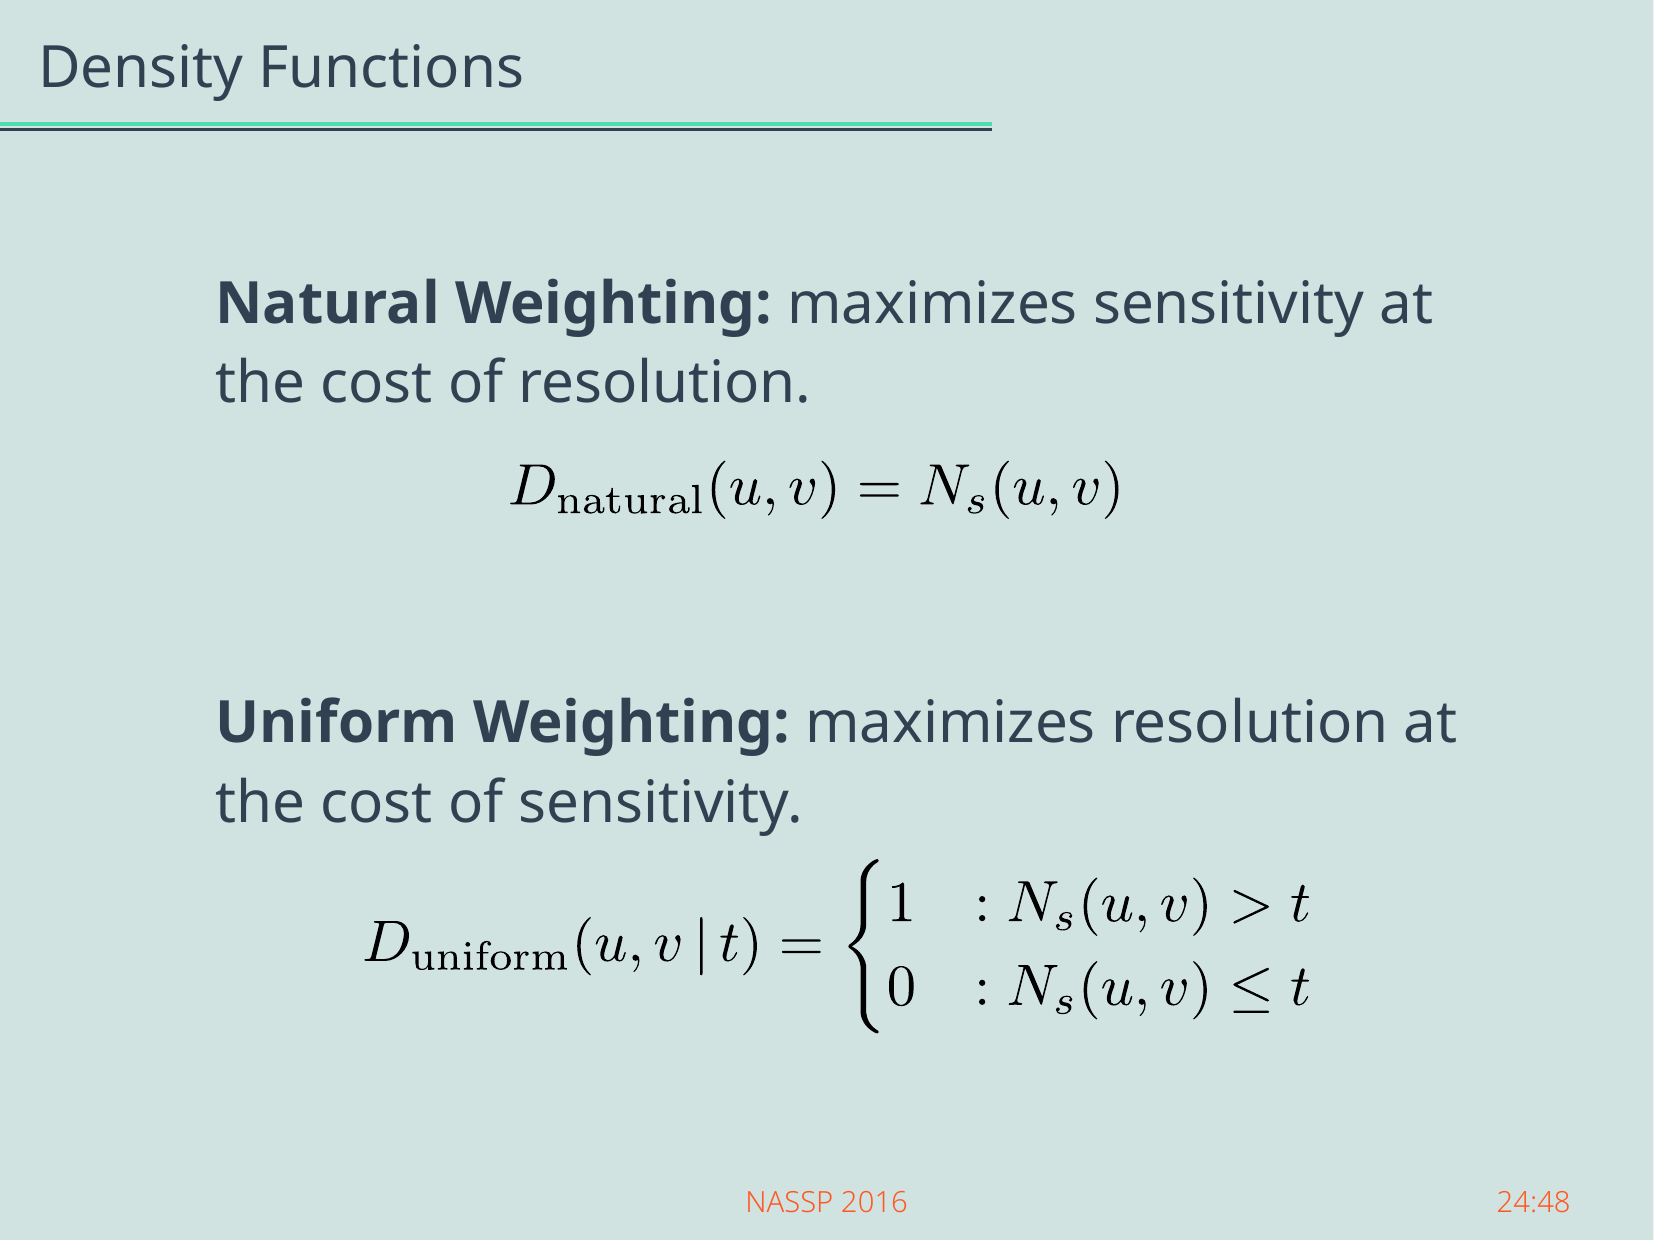

Density Functions
Natural Weighting: maximizes sensitivity at the cost of resolution.
Uniform Weighting: maximizes resolution at the cost of sensitivity.
NASSP 2016
24